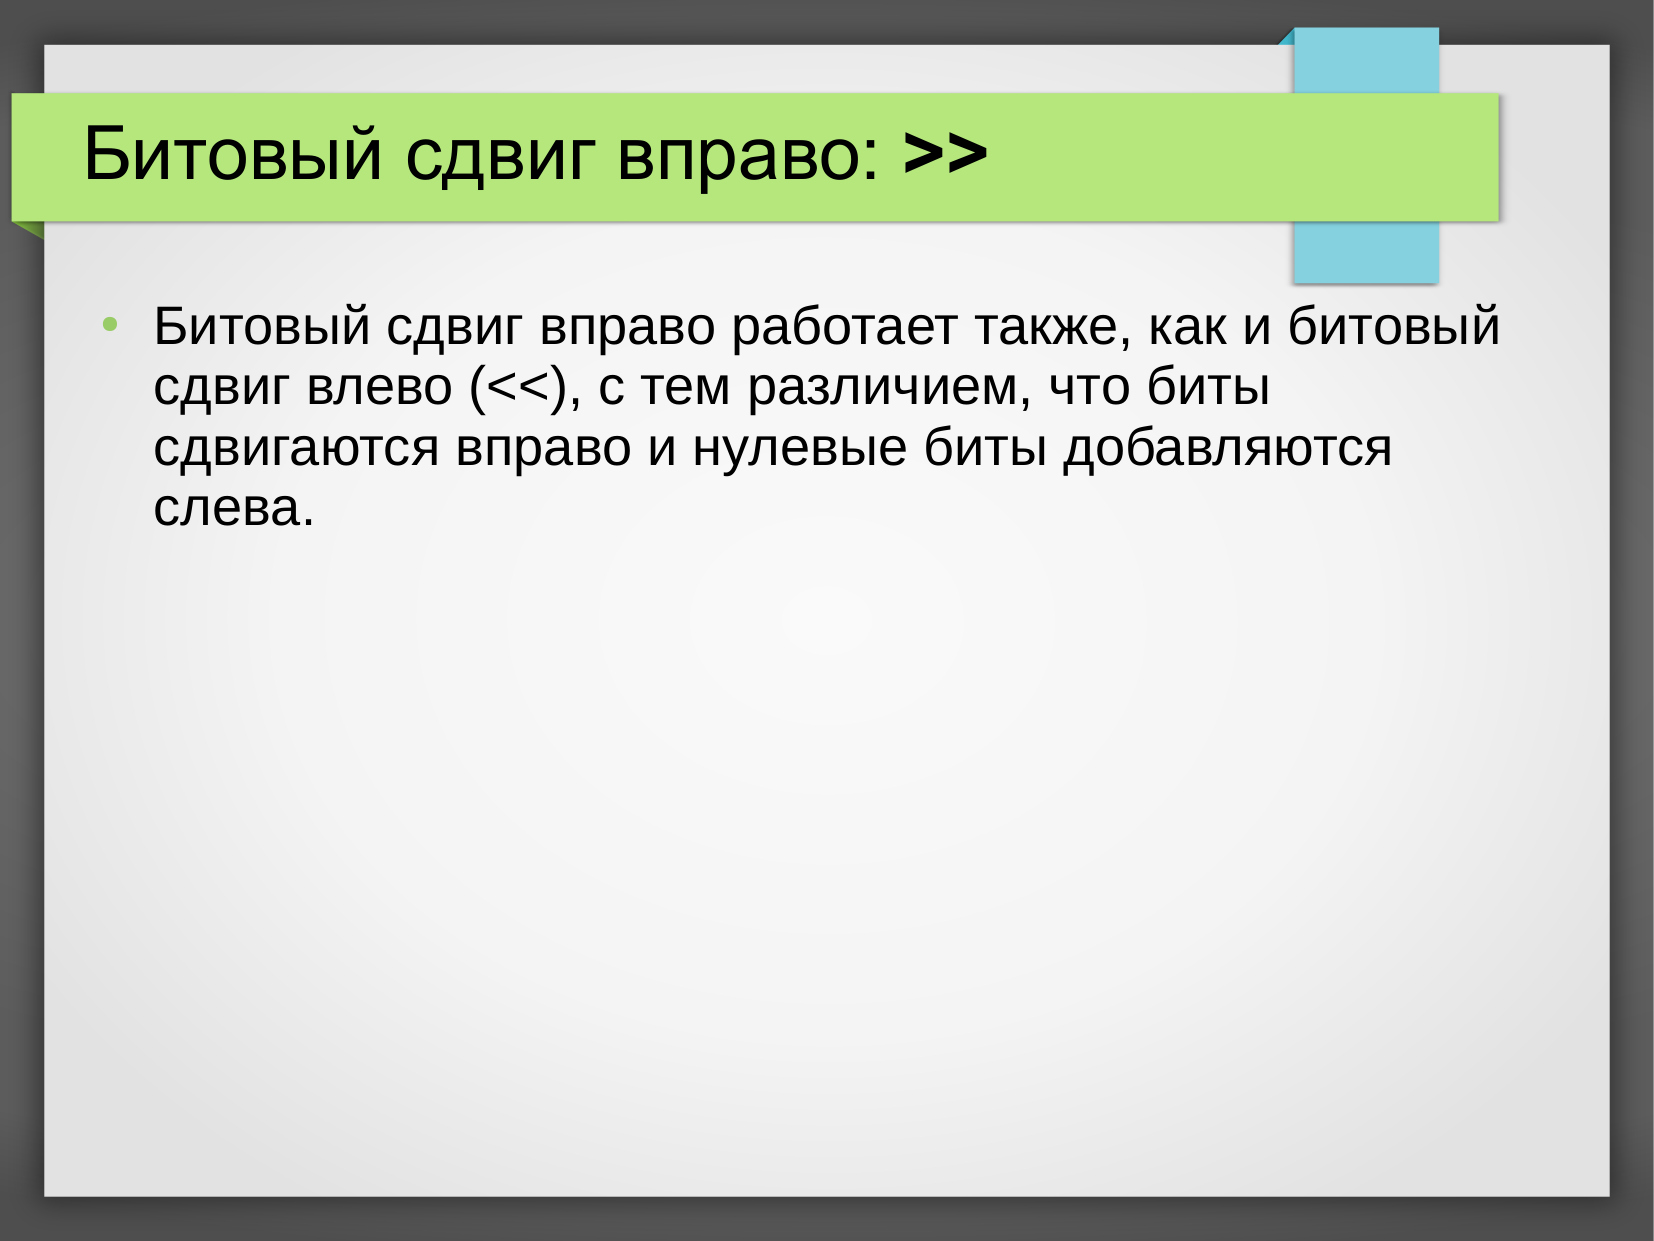

# Битовый сдвиг вправо: >>
Битовый сдвиг вправо работает также, как и битовый сдвиг влево (<<), с тем различием, что биты сдвигаются вправо и нулевые биты добавляются слева.